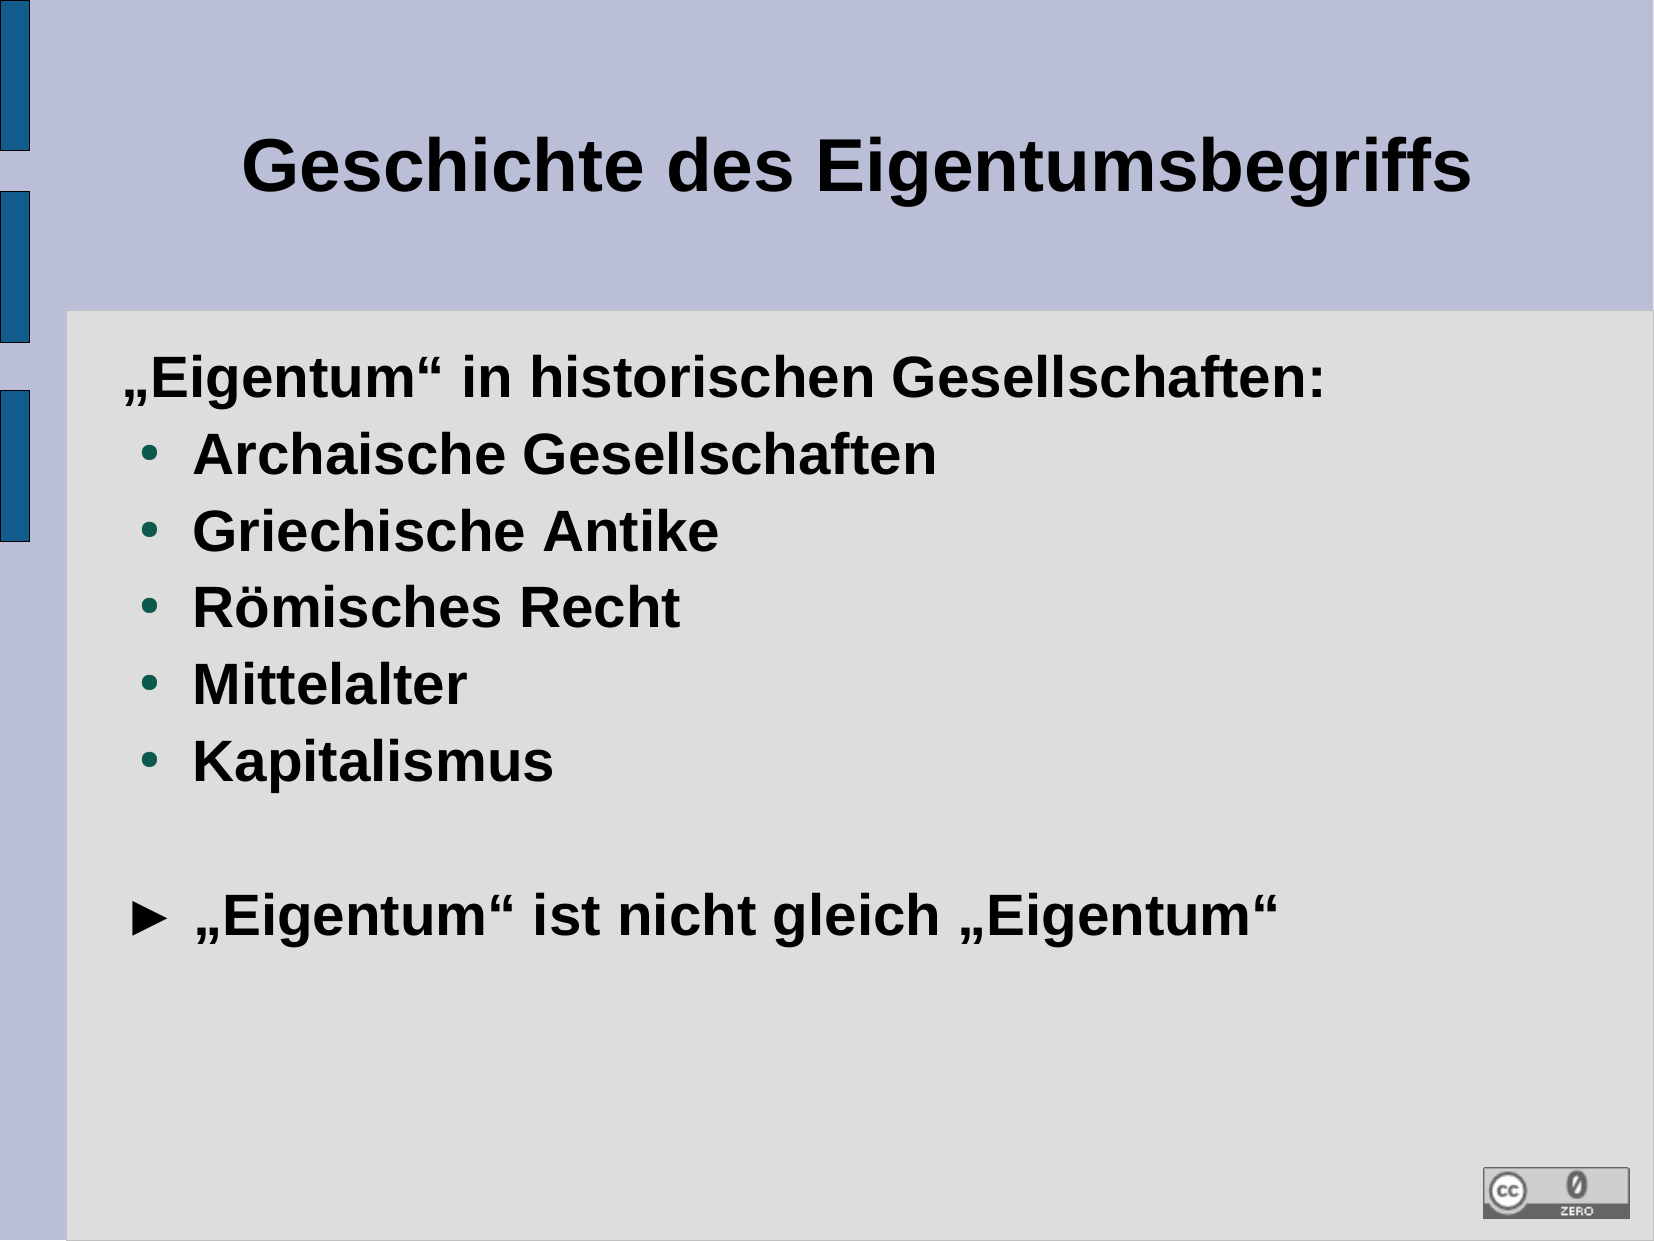

# Geschichte des Eigentumsbegriffs
„Eigentum“ in historischen Gesellschaften:
Archaische Gesellschaften
Griechische Antike
Römisches Recht
Mittelalter
Kapitalismus
► „Eigentum“ ist nicht gleich „Eigentum“